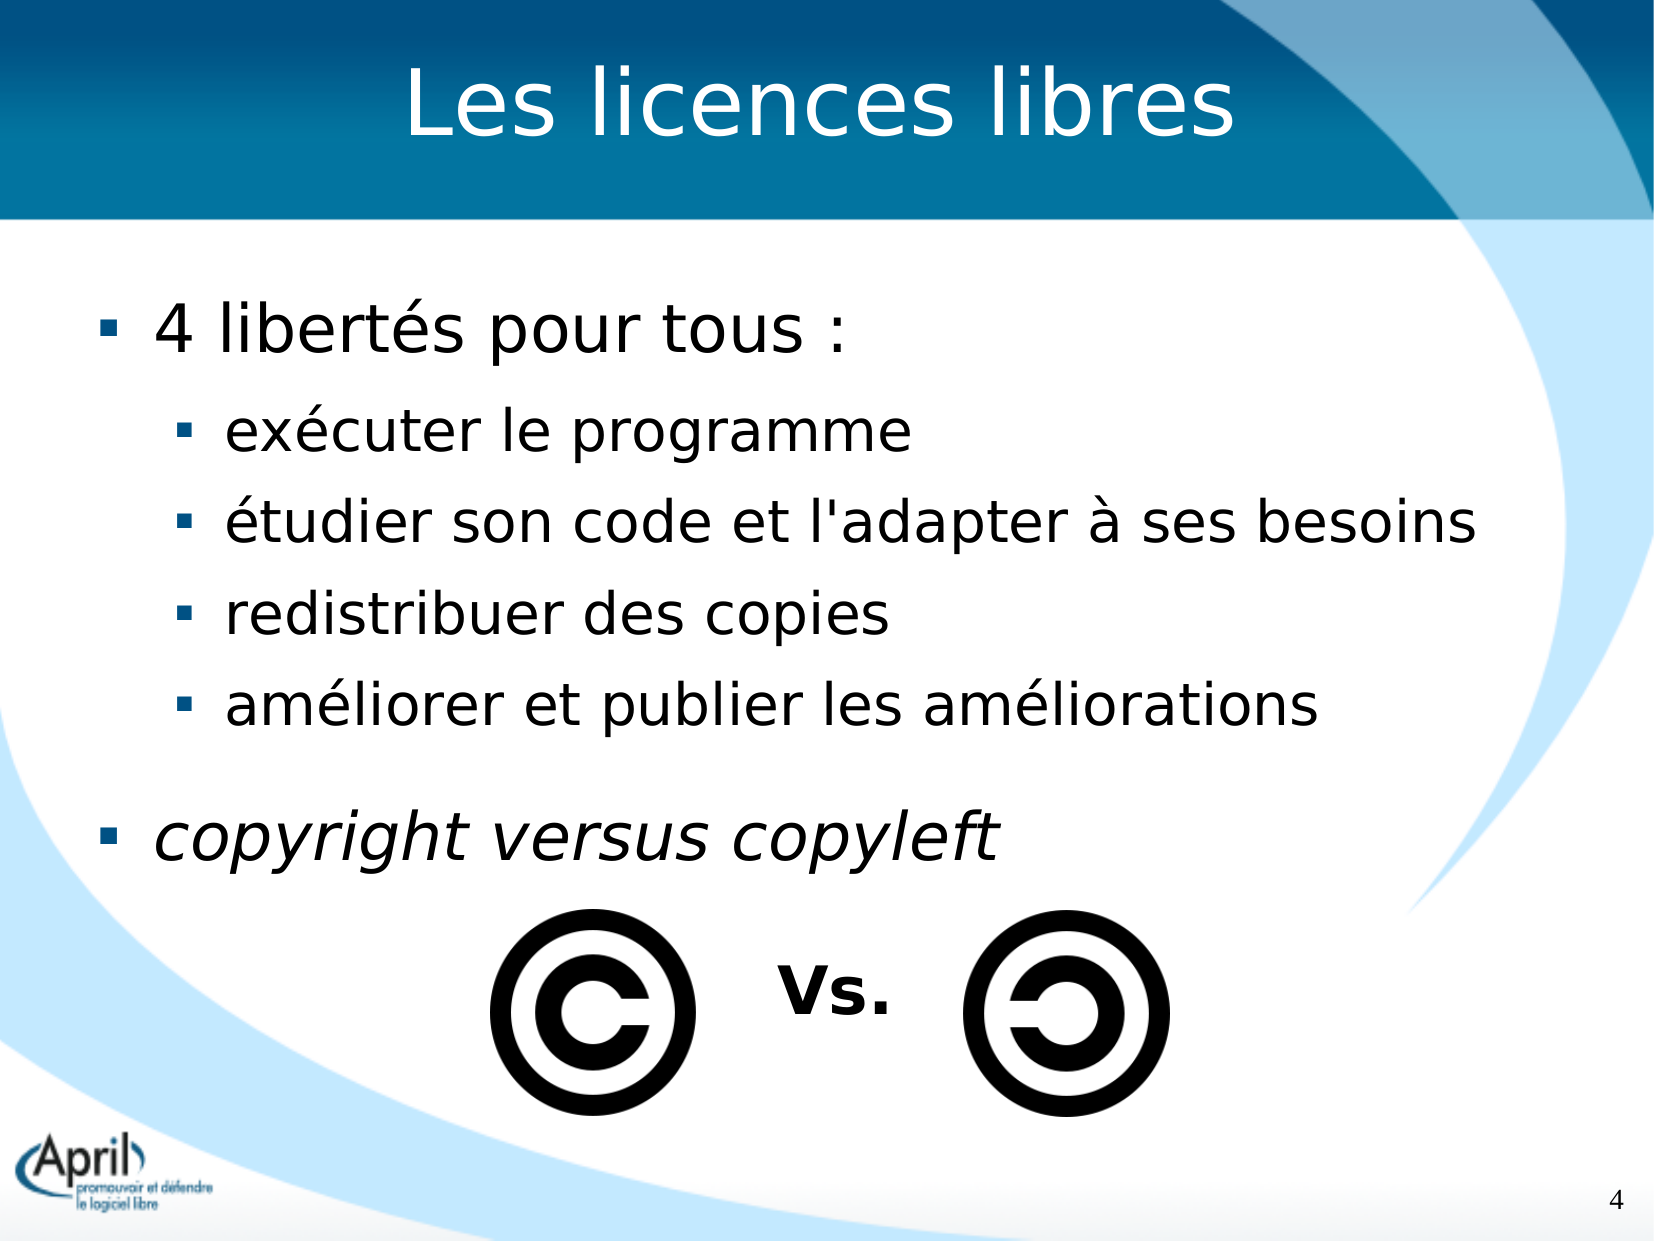

# Les licences libres
4 libertés pour tous :
exécuter le programme
étudier son code et l'adapter à ses besoins
redistribuer des copies
améliorer et publier les améliorations
copyright versus copyleft
Vs.
4